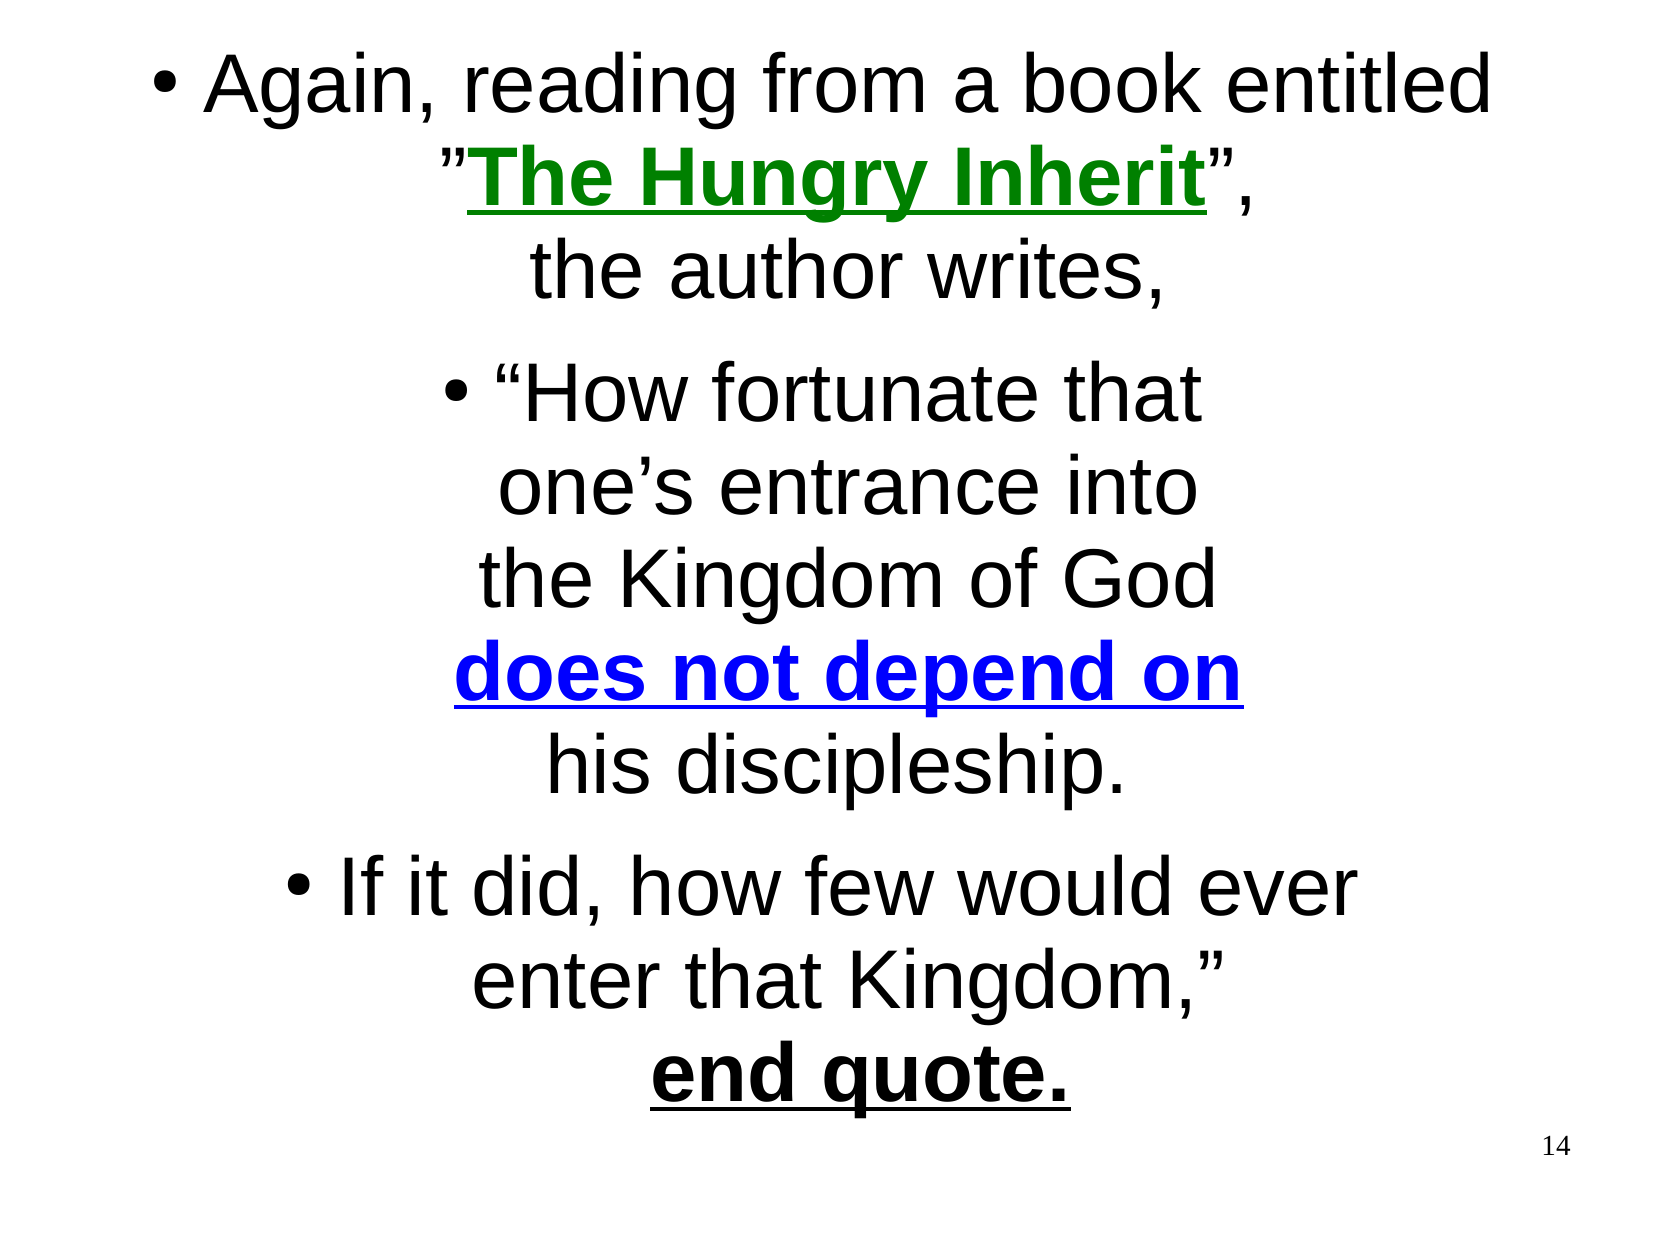

# Again, reading from a book entitled ”The Hungry Inherit”, the author writes,
“How fortunate that
one’s entrance into
the Kingdom of God
does not depend on
his discipleship.
If it did, how few would ever
enter that Kingdom,”
end quote.
14